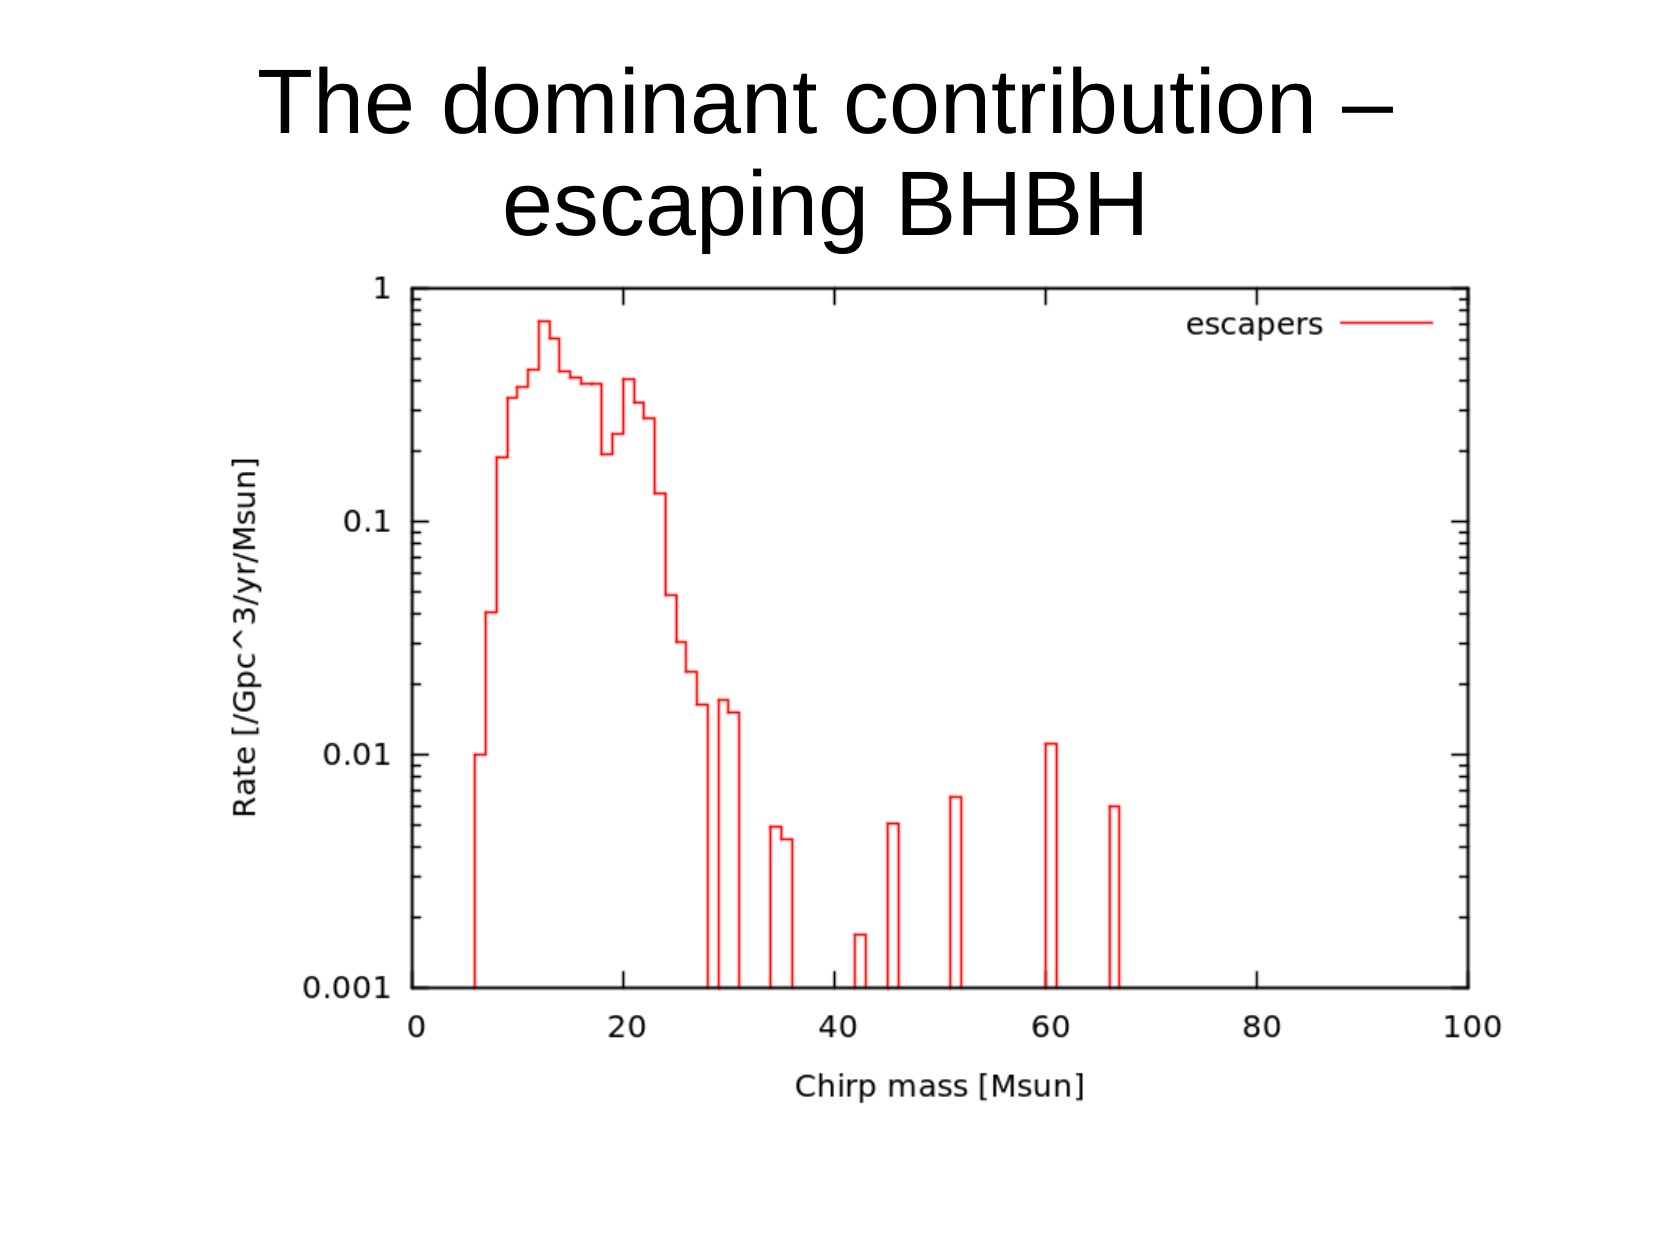

# The dominant contribution – escaping BHBH